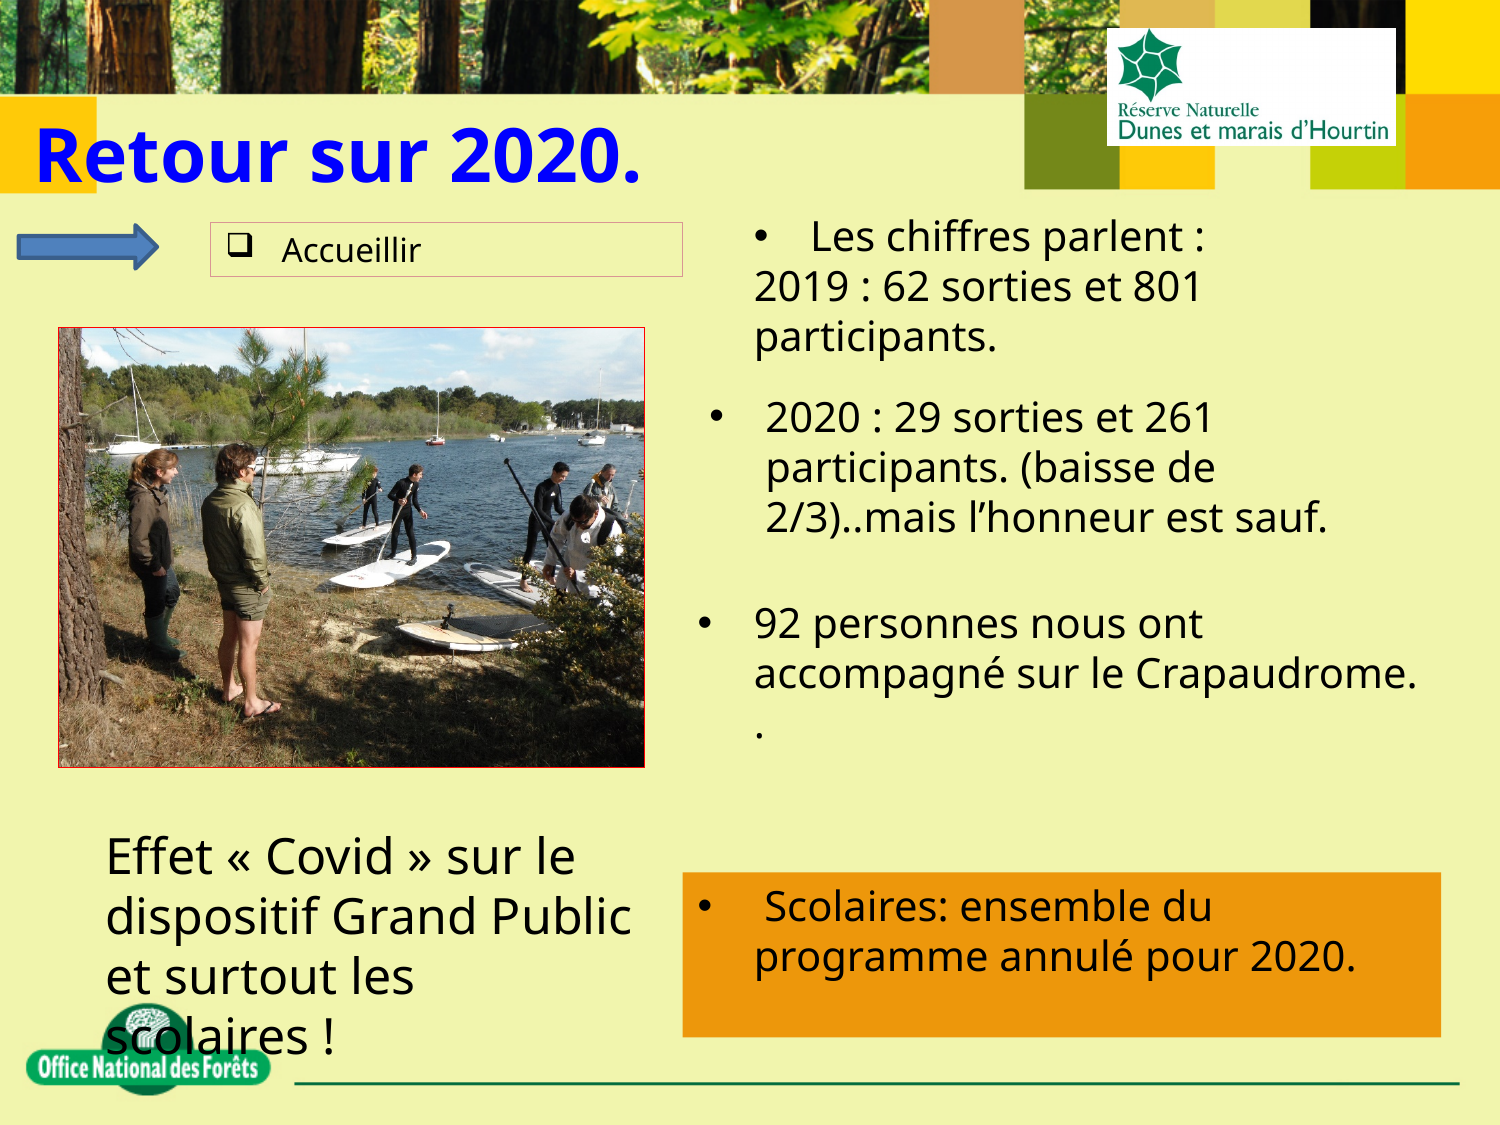

Retour sur 2020.
Les chiffres parlent :
2019 : 62 sorties et 801 participants.
Accueillir
2020 : 29 sorties et 261 participants. (baisse de 2/3)..mais l’honneur est sauf.
92 personnes nous ont accompagné sur le Crapaudrome. .
Effet « Covid » sur le dispositif Grand Public et surtout les scolaires !
 Scolaires: ensemble du programme annulé pour 2020.